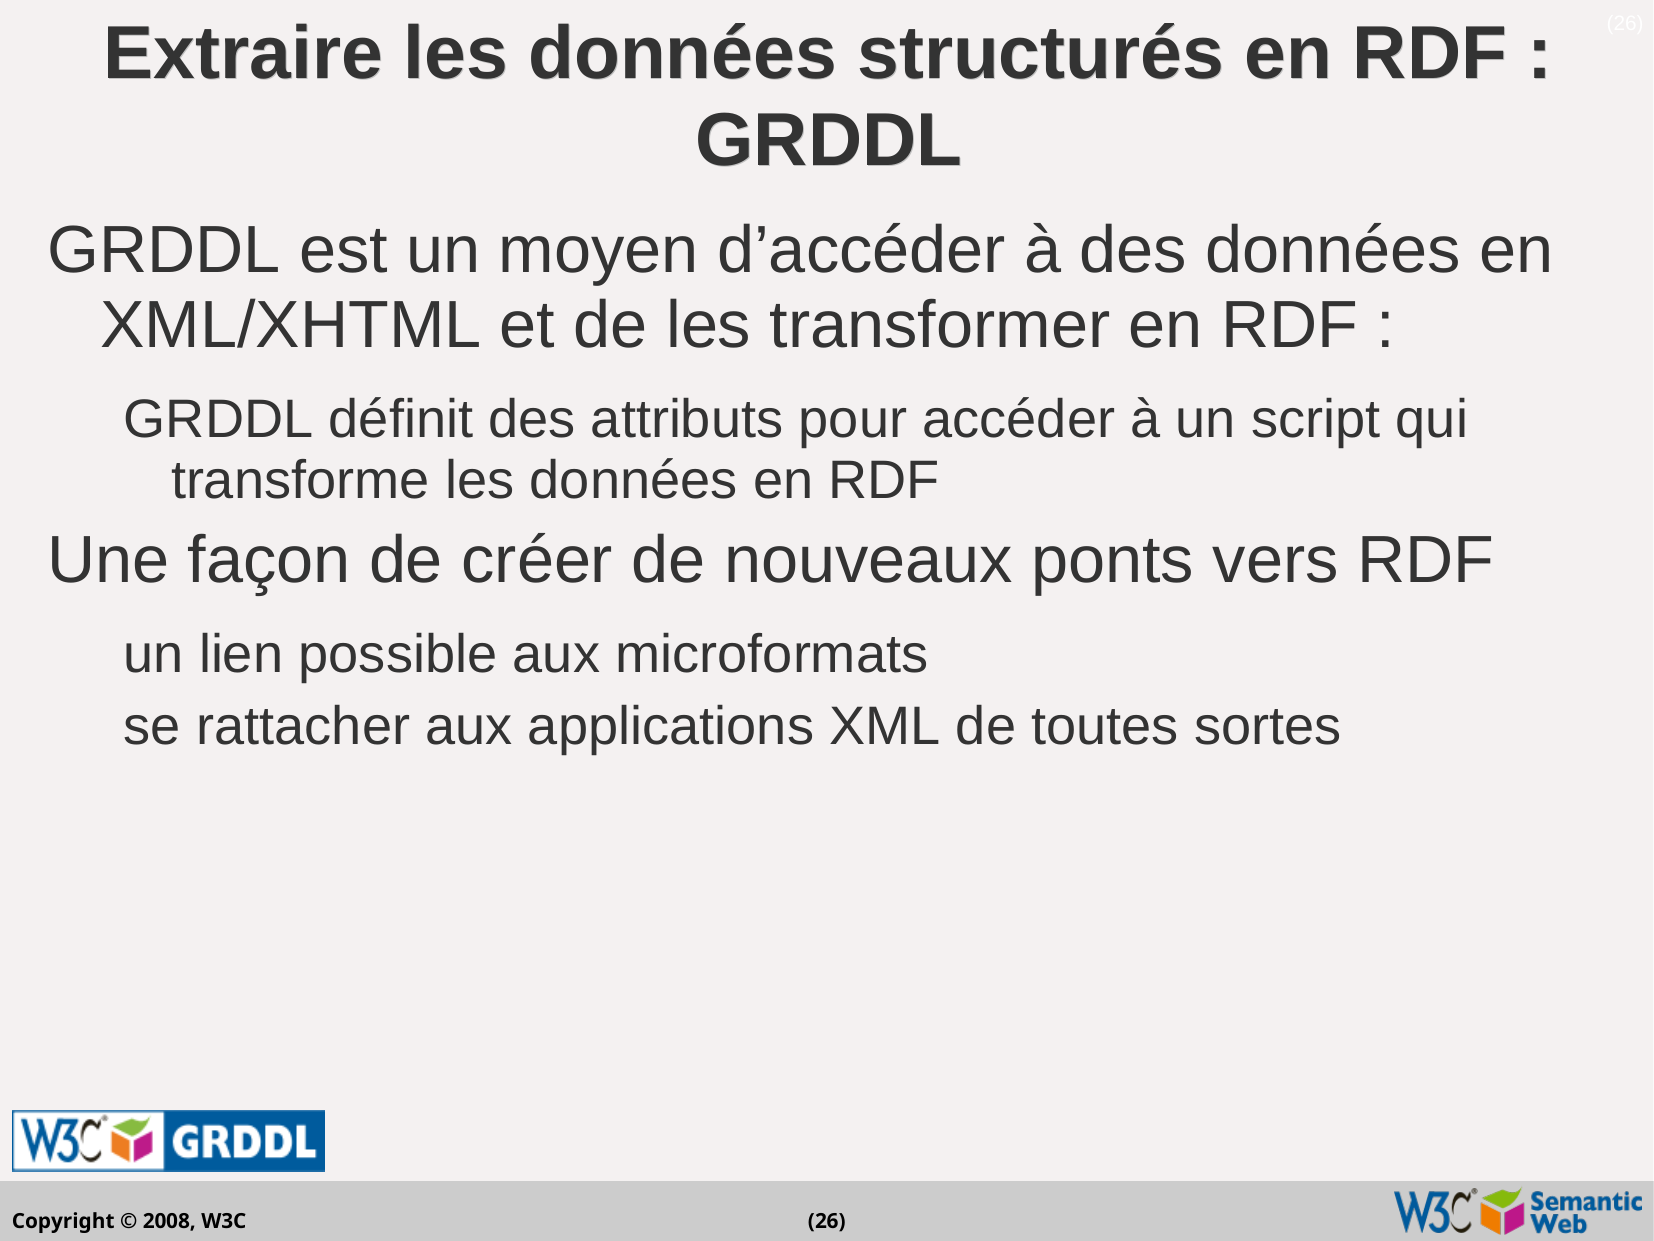

# Extraire les données structurés en RDF : GRDDL
GRDDL est un moyen d’accéder à des données en XML/XHTML et de les transformer en RDF :
GRDDL définit des attributs pour accéder à un script qui transforme les données en RDF
Une façon de créer de nouveaux ponts vers RDF
un lien possible aux microformats
se rattacher aux applications XML de toutes sortes